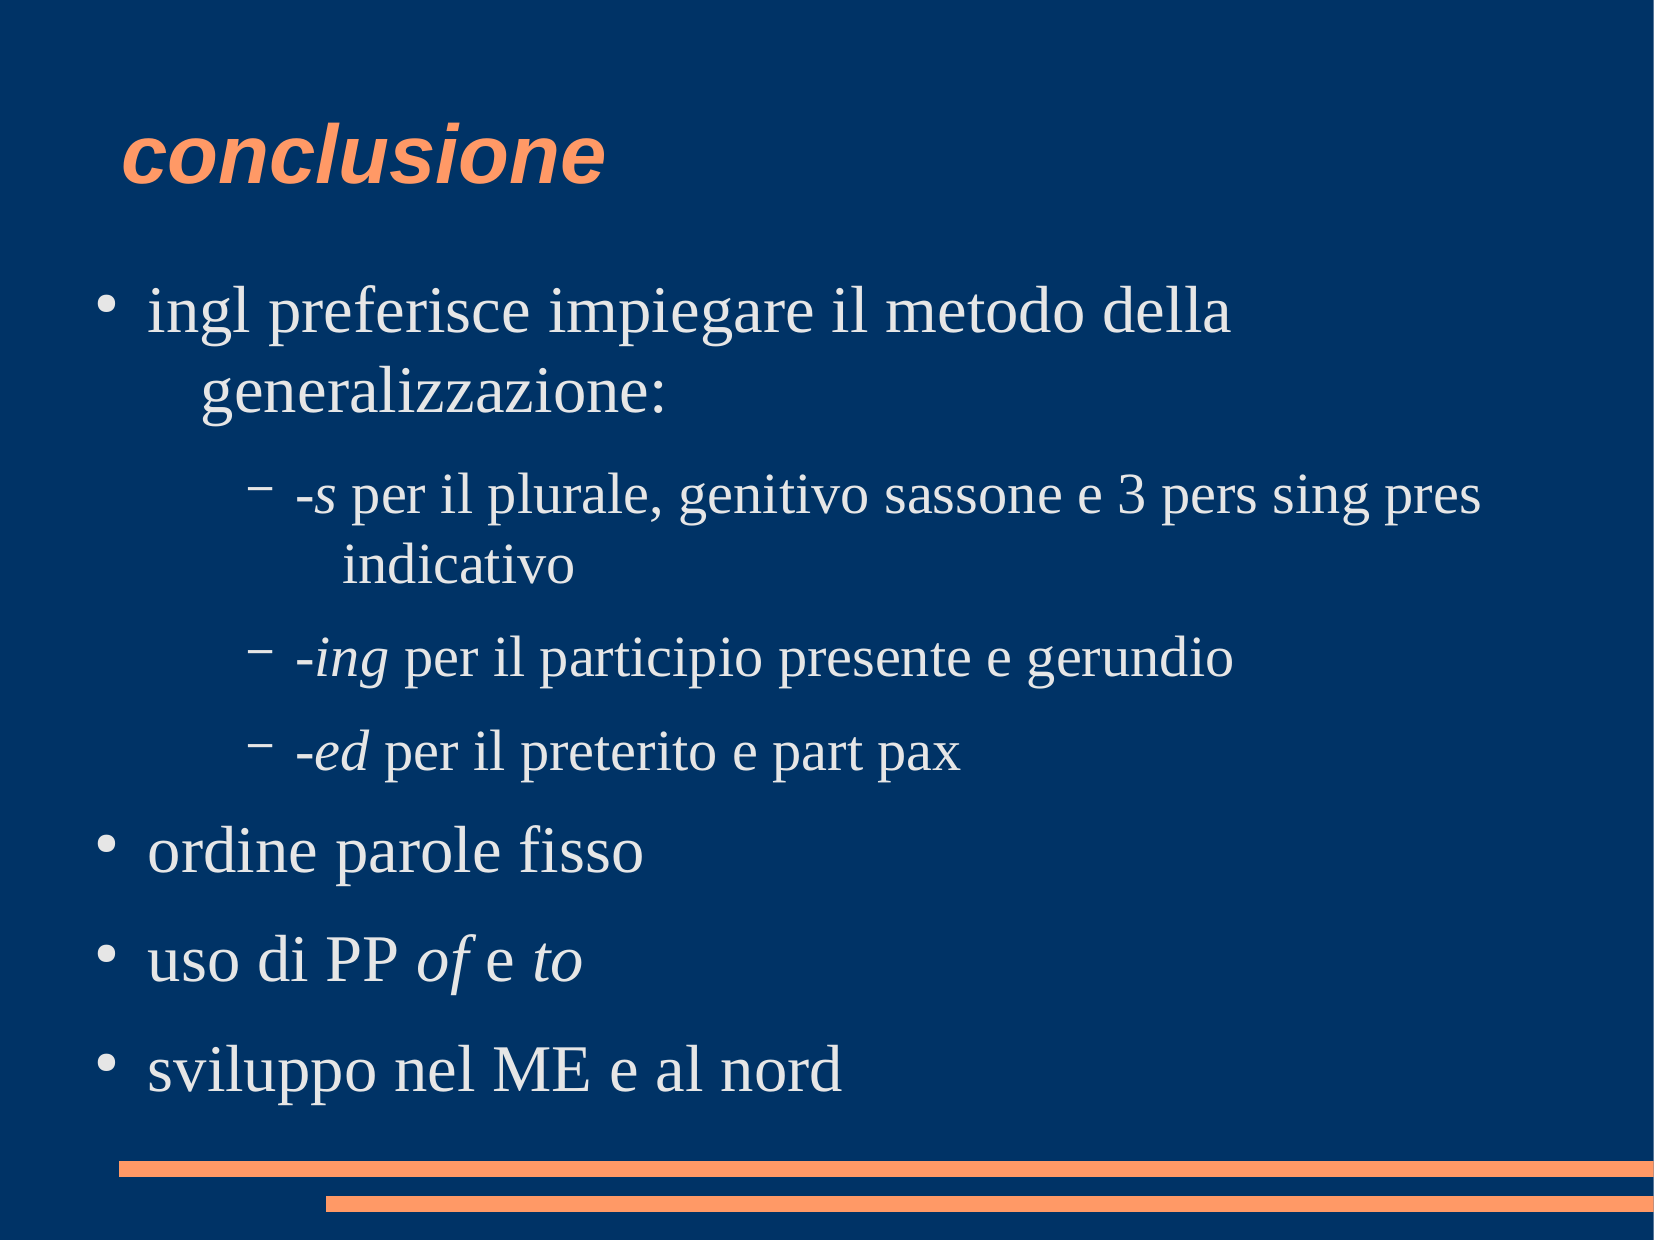

# conclusione
ingl preferisce impiegare il metodo della generalizzazione:
-s per il plurale, genitivo sassone e 3 pers sing pres indicativo
-ing per il participio presente e gerundio
-ed per il preterito e part pax
ordine parole fisso
uso di PP of e to
sviluppo nel ME e al nord